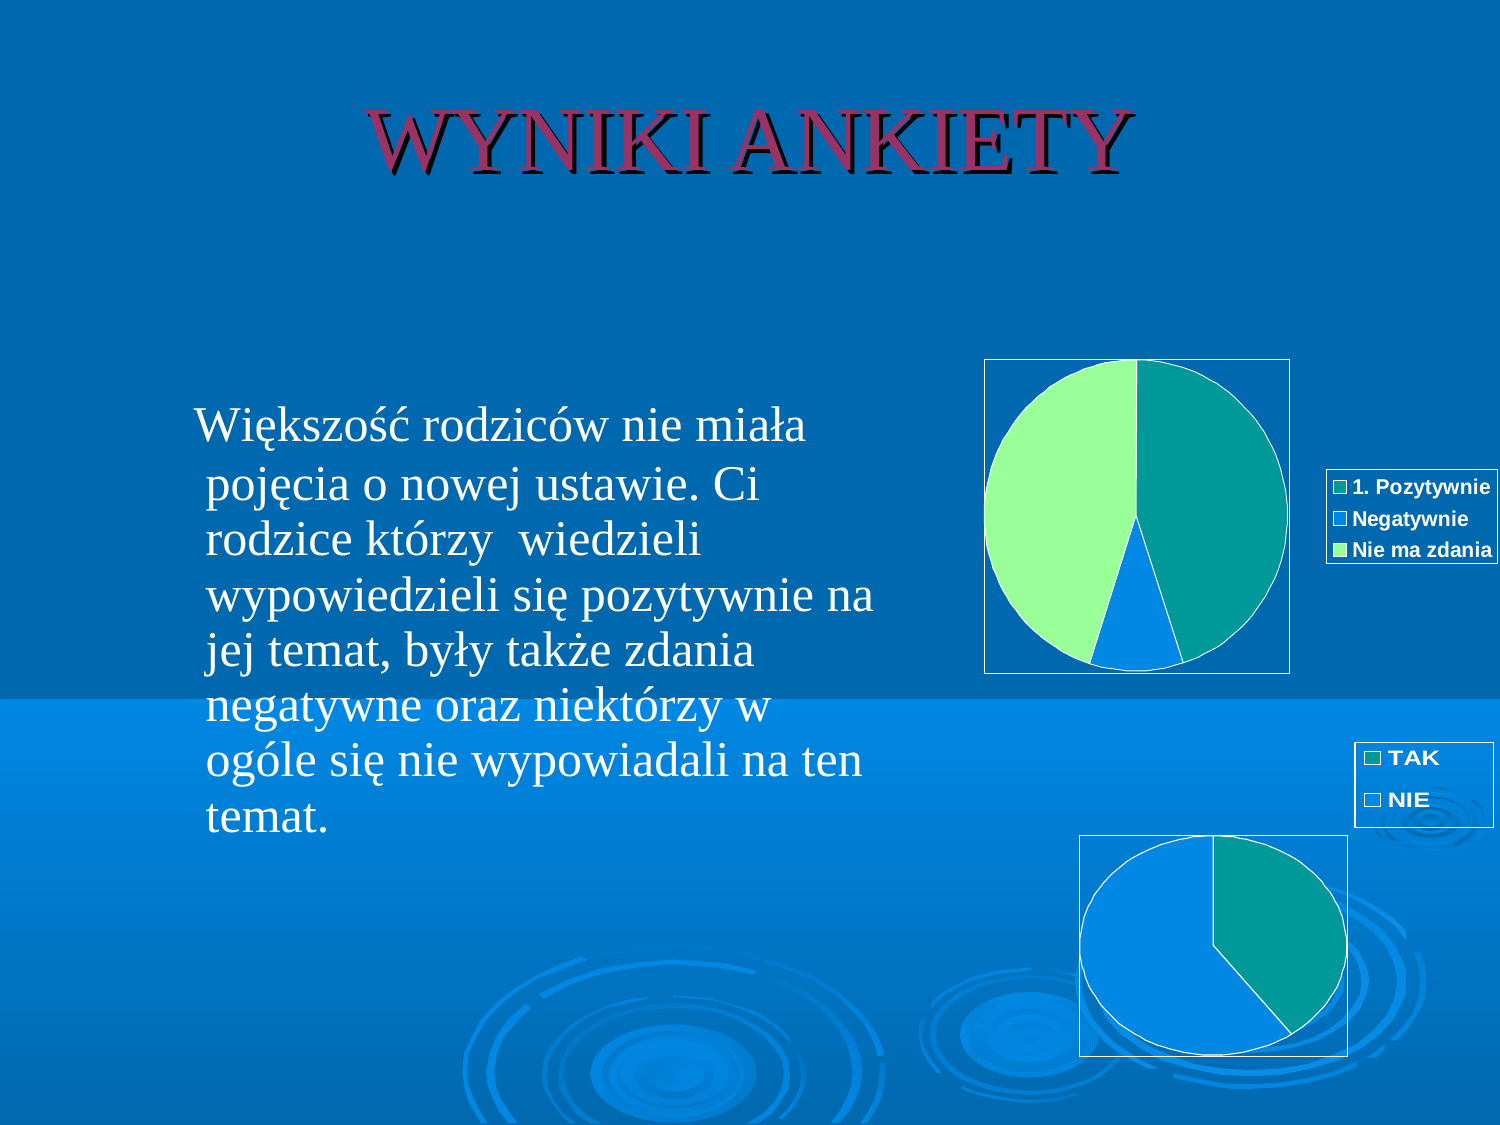

WYNIKI ANKIETY
# Większość rodziców nie miała pojęcia o nowej ustawie. Ci rodzice którzy wiedzieli wypowiedzieli się pozytywnie na jej temat, były także zdania negatywne oraz niektórzy w ogóle się nie wypowiadali na ten temat.